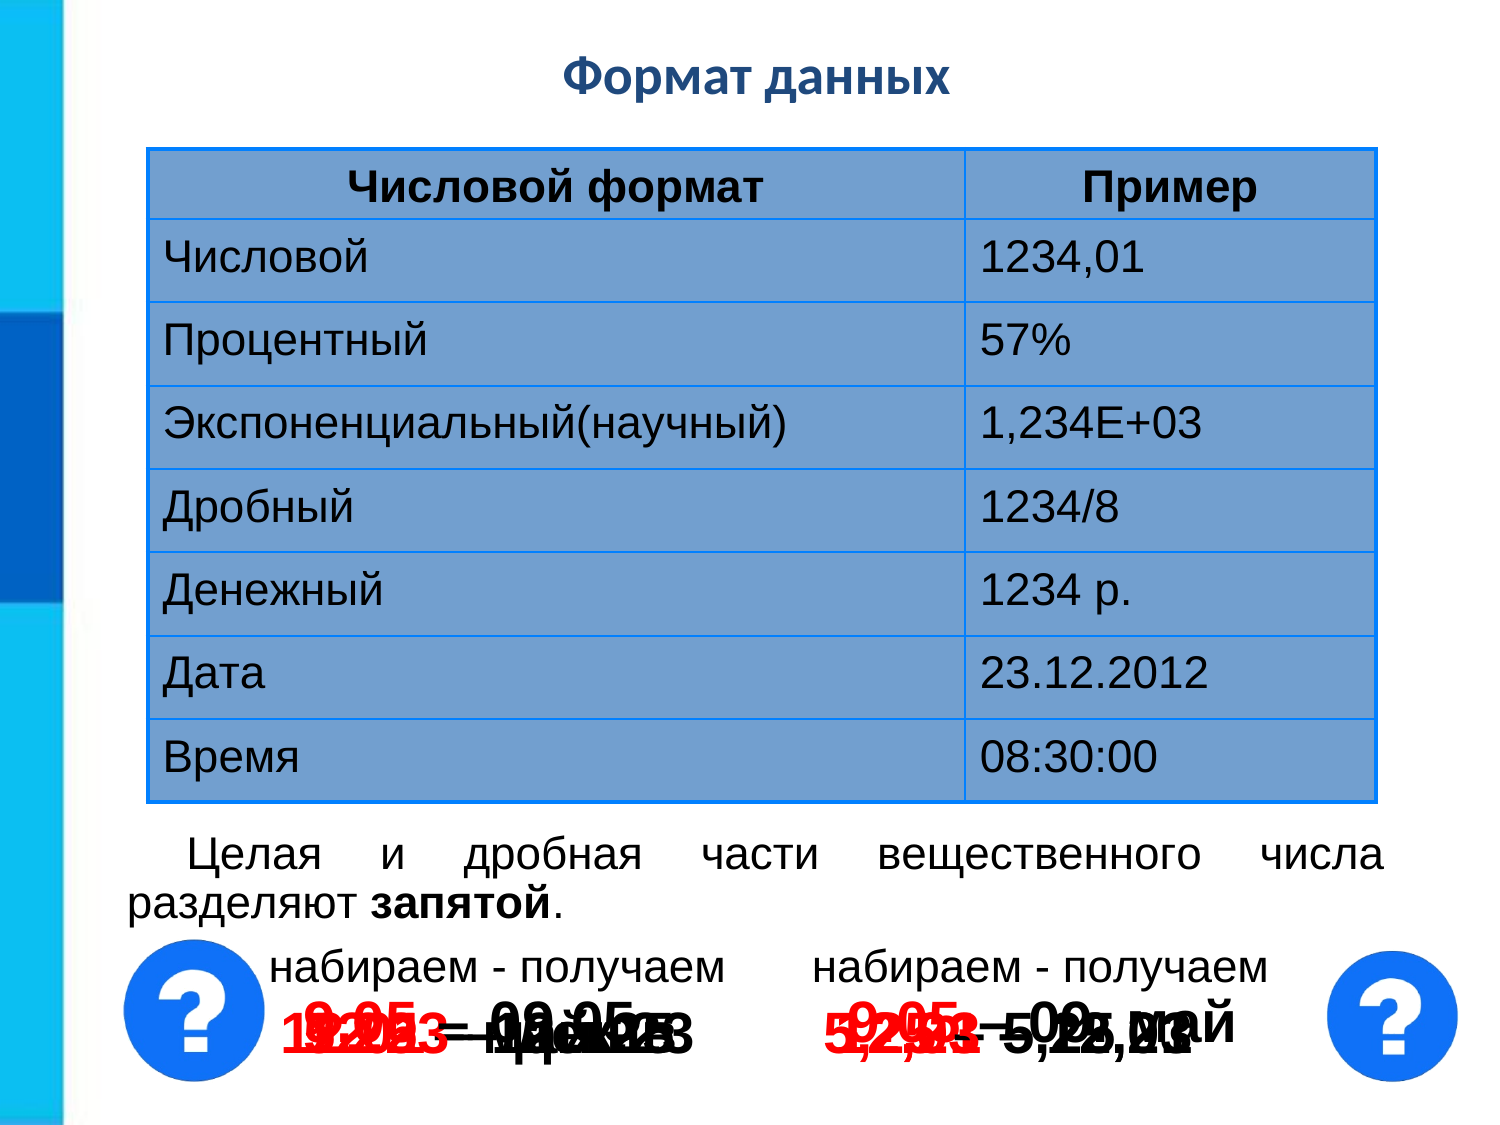

Формат данных
| Числовой формат | Пример |
| --- | --- |
| Числовой | 1234,01 |
| Процентный | 57% |
| Экспоненциальный(научный) | 1,234Е+03 |
| Дробный | 1234/8 |
| Денежный | 1234 р. |
| Дата | 23.12.2012 |
| Время | 08:30:00 |
Целая и дробная части вещественного числа разделяют запятой.
набираем - получаем
набираем - получаем
9,05 – 09,05
9.05 – 09. май
12.01 – 12.янв
5.25 – май.25
12.23 – дек.23
5,25 – 5,25
12,01 – 12,01
12,23 – 12,23